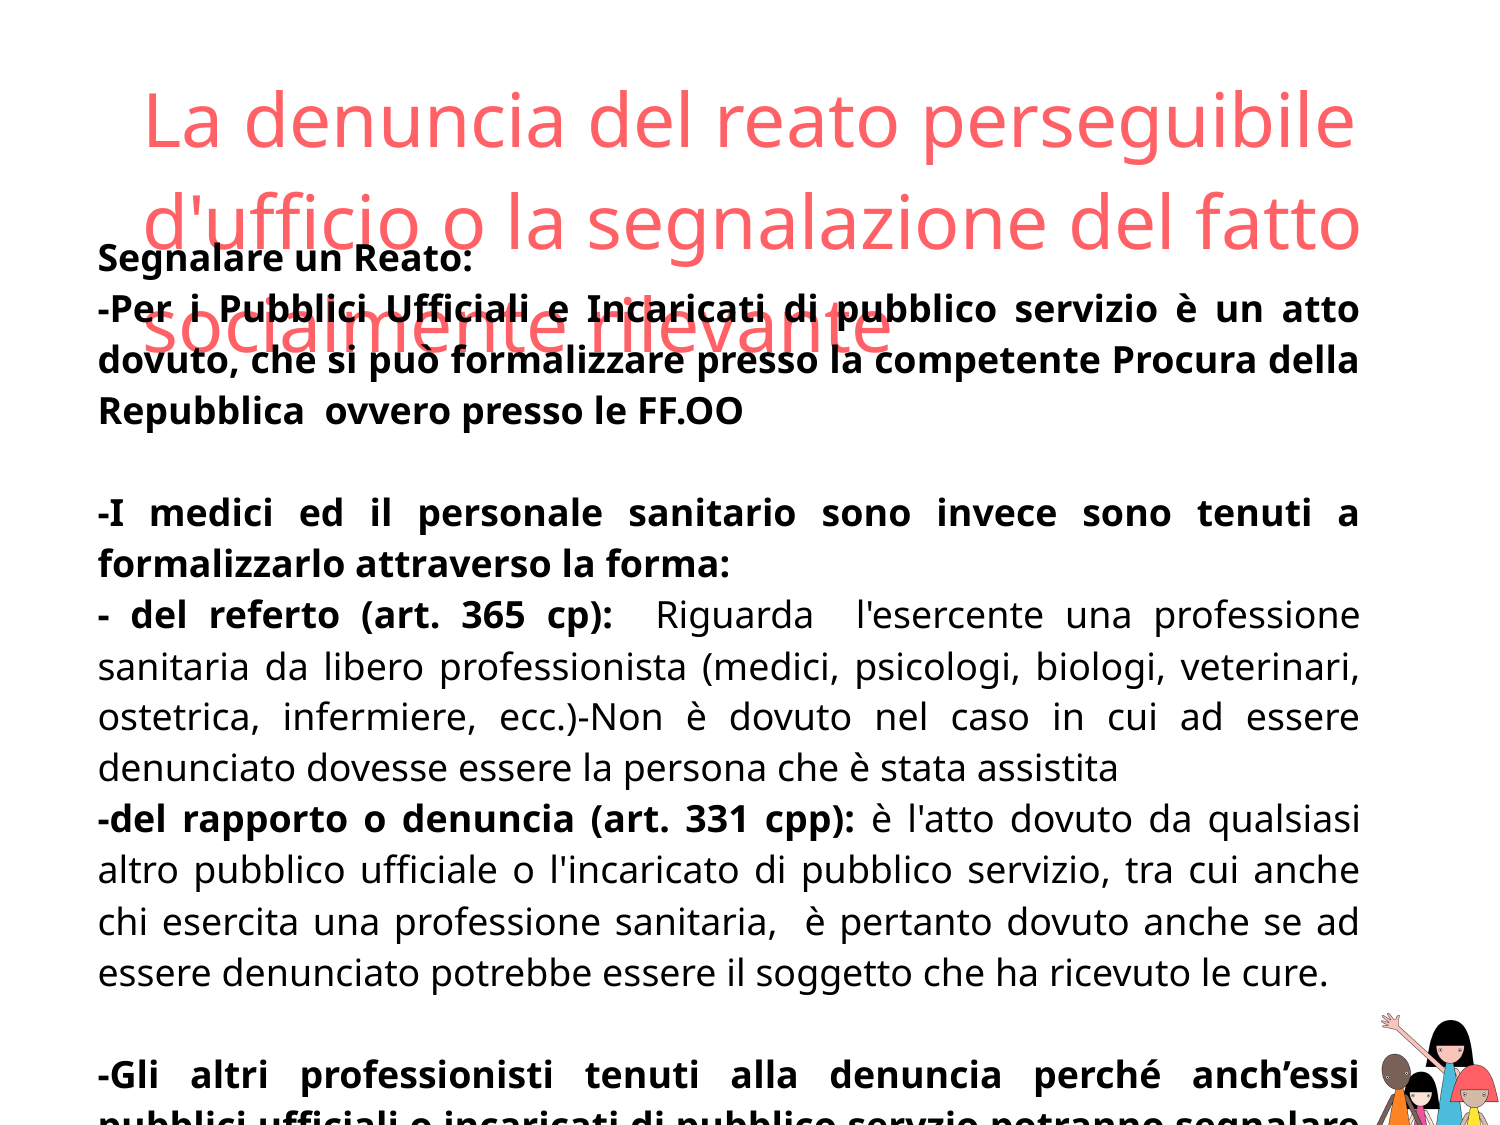

La denuncia del reato perseguibile d'ufficio o la segnalazione del fatto socialmente rilevante
Segnalare un Reato:
-Per i Pubblici Ufficiali e Incaricati di pubblico servizio è un atto dovuto, che si può formalizzare presso la competente Procura della Repubblica ovvero presso le FF.OO
-I medici ed il personale sanitario sono invece sono tenuti a formalizzarlo attraverso la forma:
- del referto (art. 365 cp): Riguarda l'esercente una professione sanitaria da libero professionista (medici, psicologi, biologi, veterinari, ostetrica, infermiere, ecc.)-Non è dovuto nel caso in cui ad essere denunciato dovesse essere la persona che è stata assistita
-del rapporto o denuncia (art. 331 cpp): è l'atto dovuto da qualsiasi altro pubblico ufficiale o l'incaricato di pubblico servizio, tra cui anche chi esercita una professione sanitaria, è pertanto dovuto anche se ad essere denunciato potrebbe essere il soggetto che ha ricevuto le cure.
-Gli altri professionisti tenuti alla denuncia perché anch’essi pubblici ufficiali o incaricati di pubblico servzio potranno segnalare un reato, e più in generale un fatto pregiudizievole per il paziente o per terzi, nel rispetto delle leggi (622 cp) e del proprio codice deontologico.